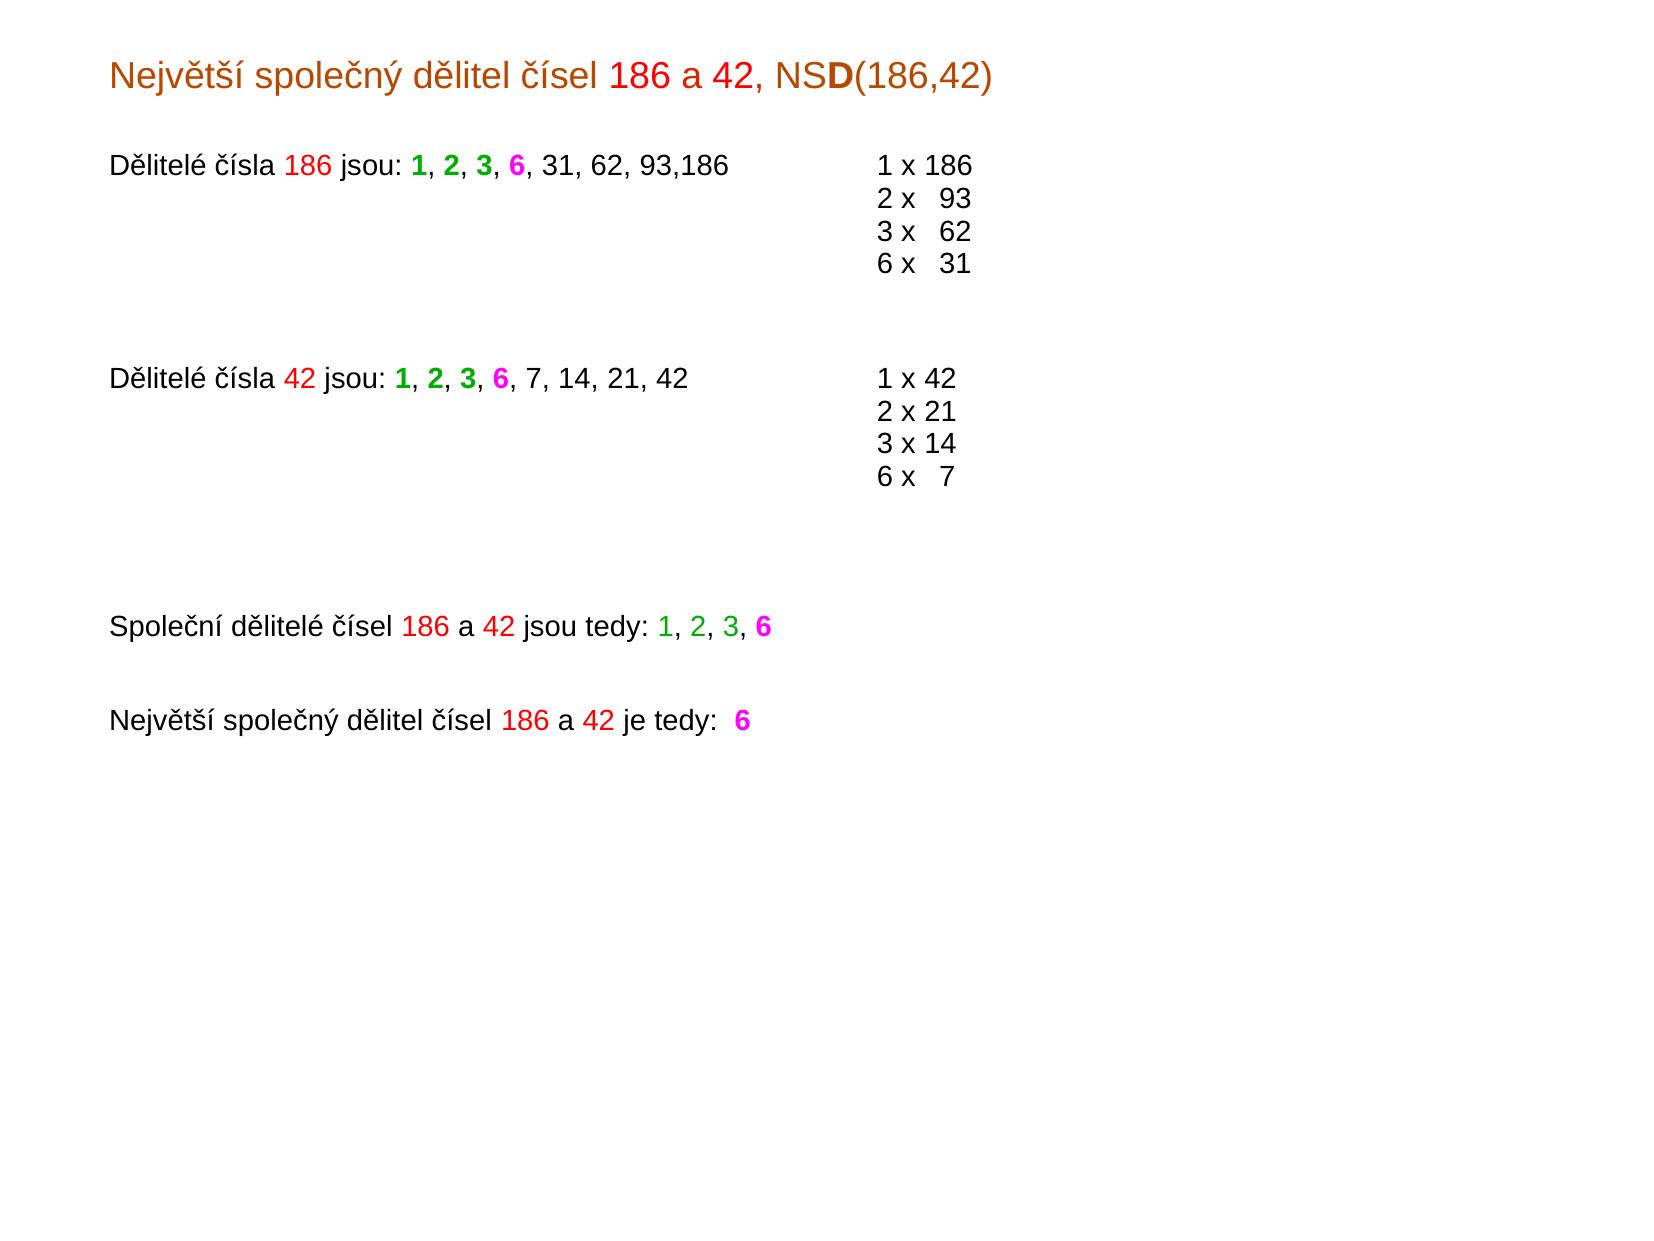

Největší společný dělitel čísel 186 a 42, NSD(186,42)
Dělitelé čísla 186 jsou: 1, 2, 3, 6, 31, 62, 93,186
1 x 186
2 x x93
3 x x62
6 x x31
Dělitelé čísla 42 jsou: 1, 2, 3, 6, 7, 14, 21, 42
1 x 42
2 x 21
3 x 14
6 x x7
Společní dělitelé čísel 186 a 42 jsou tedy: 1, 2, 3, 6
Největší společný dělitel čísel 186 a 42 je tedy: 6